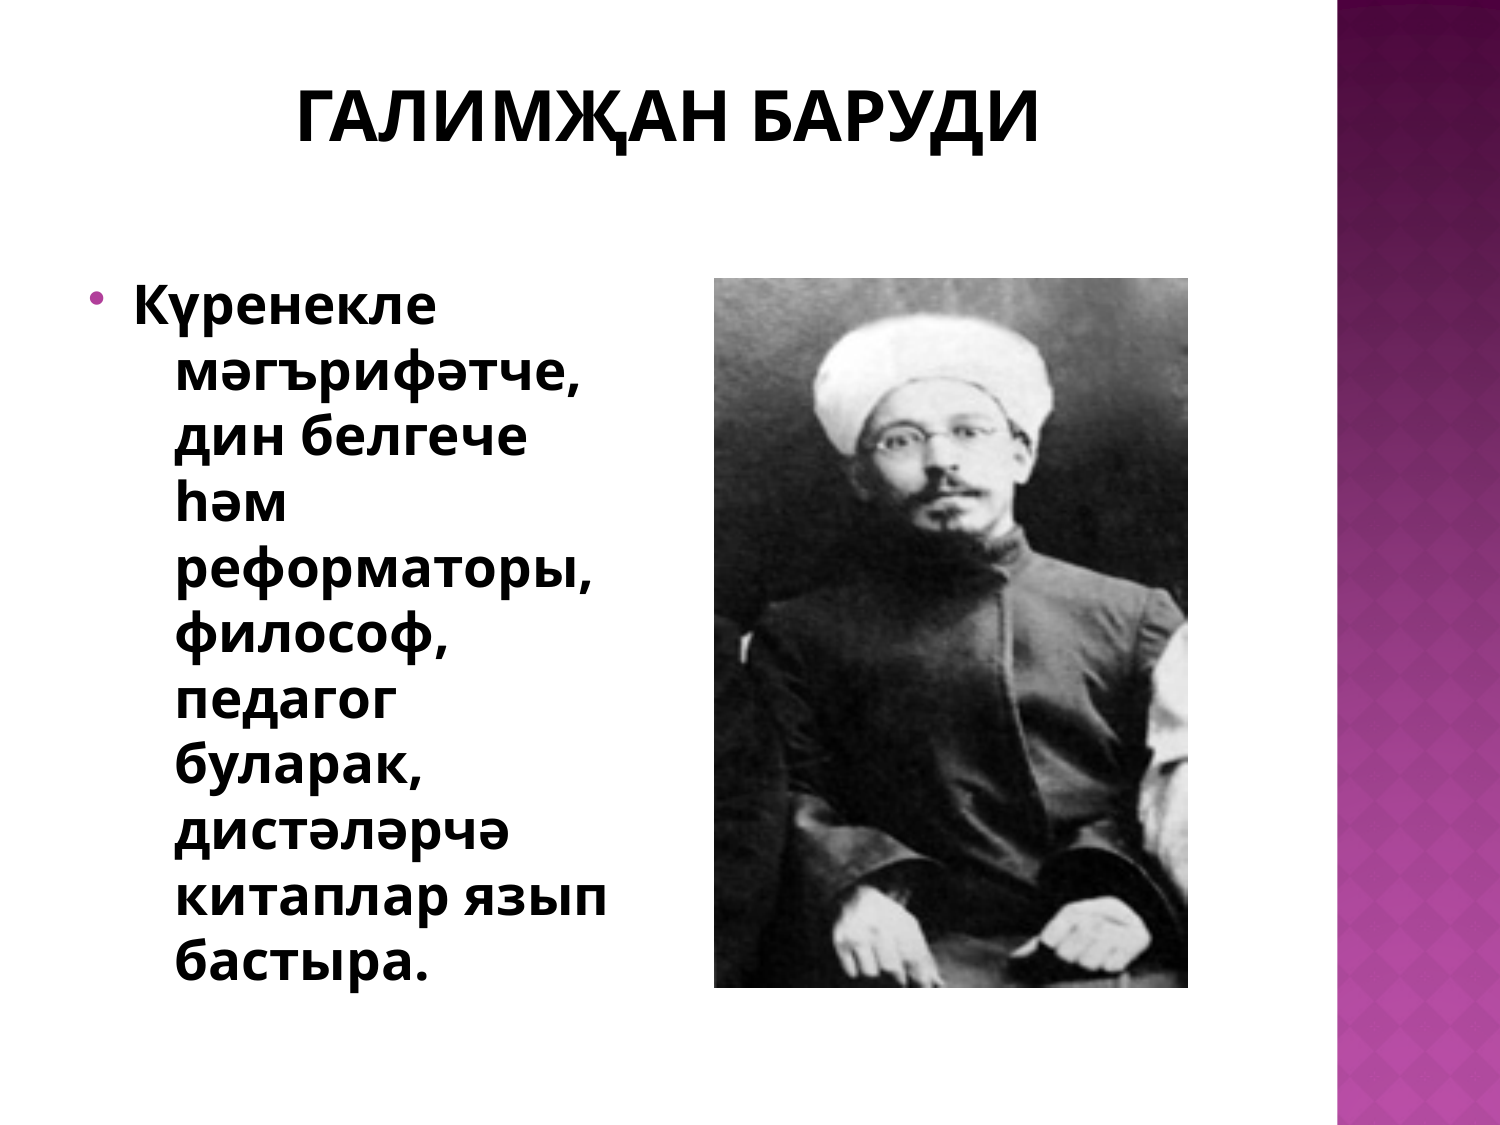

# Галимҗан Баруди
Күренекле мәгърифәтче, дин белгече һәм реформаторы, философ, педагог буларак, дистәләрчә китаплар язып бастыра.